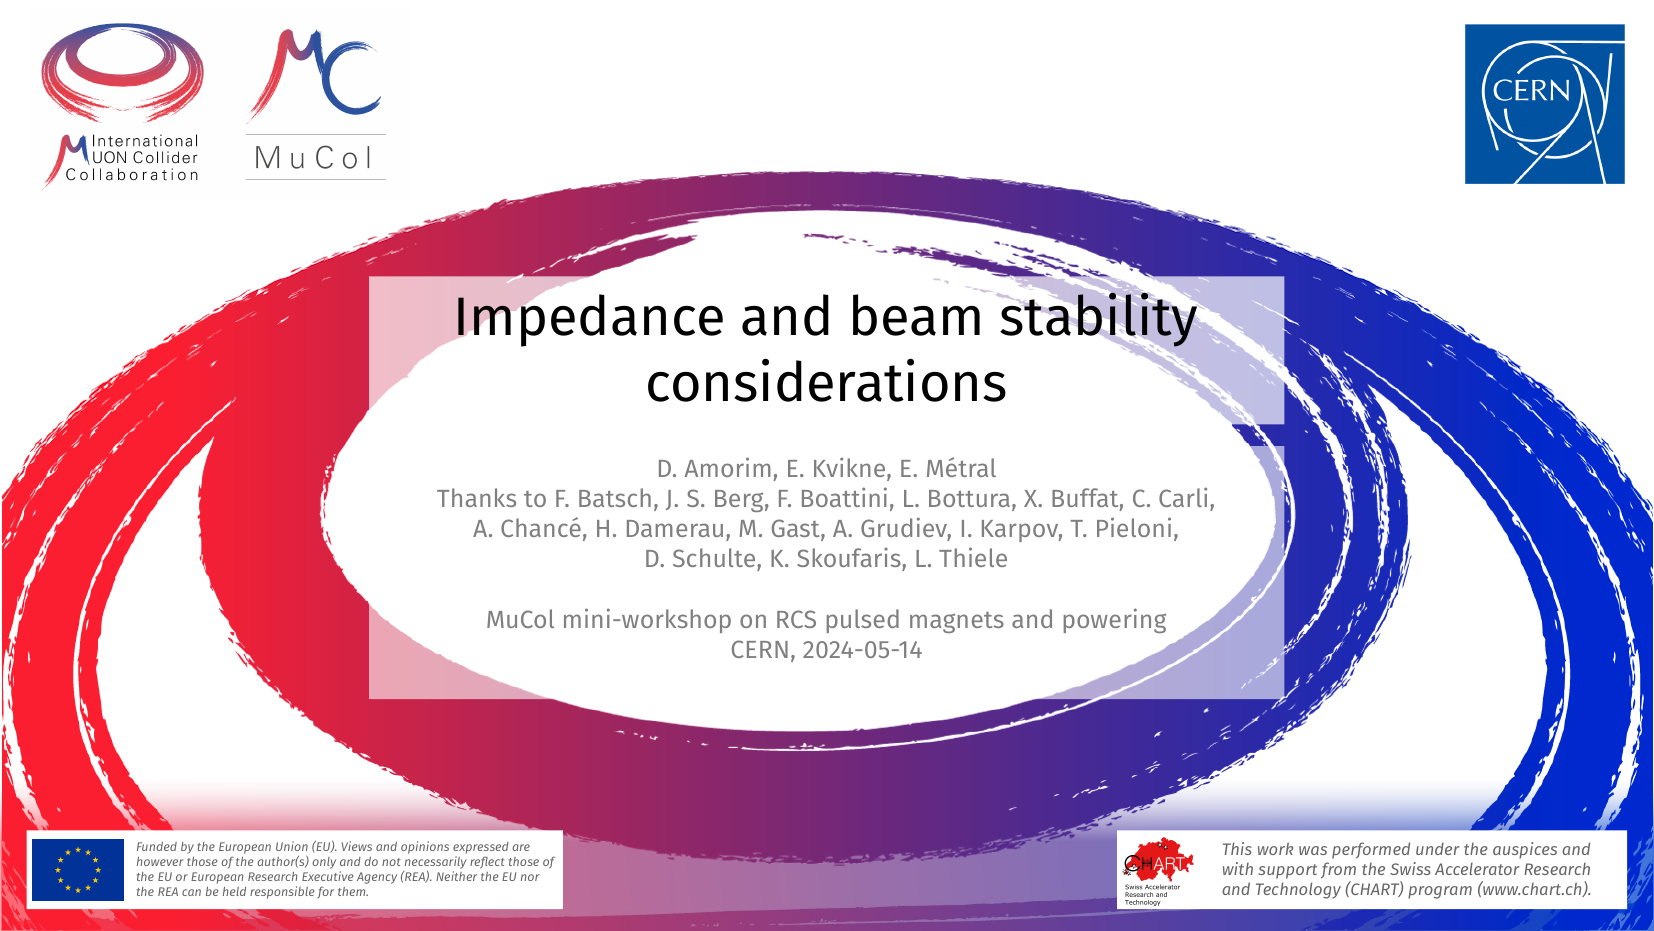

Impedance and beam stability considerations
D. Amorim, E. Kvikne, E. Métral
Thanks to F. Batsch, J. S. Berg, F. Boattini, L. Bottura, X. Buffat, C. Carli,
A. Chancé, H. Damerau, M. Gast, A. Grudiev, I. Karpov, T. Pieloni,
D. Schulte, K. Skoufaris, L. Thiele
MuCol mini-workshop on RCS pulsed magnets and powering
CERN, 2024-05-14
Funded by the European Union (EU). Views and opinions expressed are however those of the author(s) only and do not necessarily reflect those of the EU or European Research Executive Agency (REA). Neither the EU nor the REA can be held responsible for them.
This work was performed under the auspices and with support from the Swiss Accelerator Research and Technology (CHART) program (www.chart.ch).